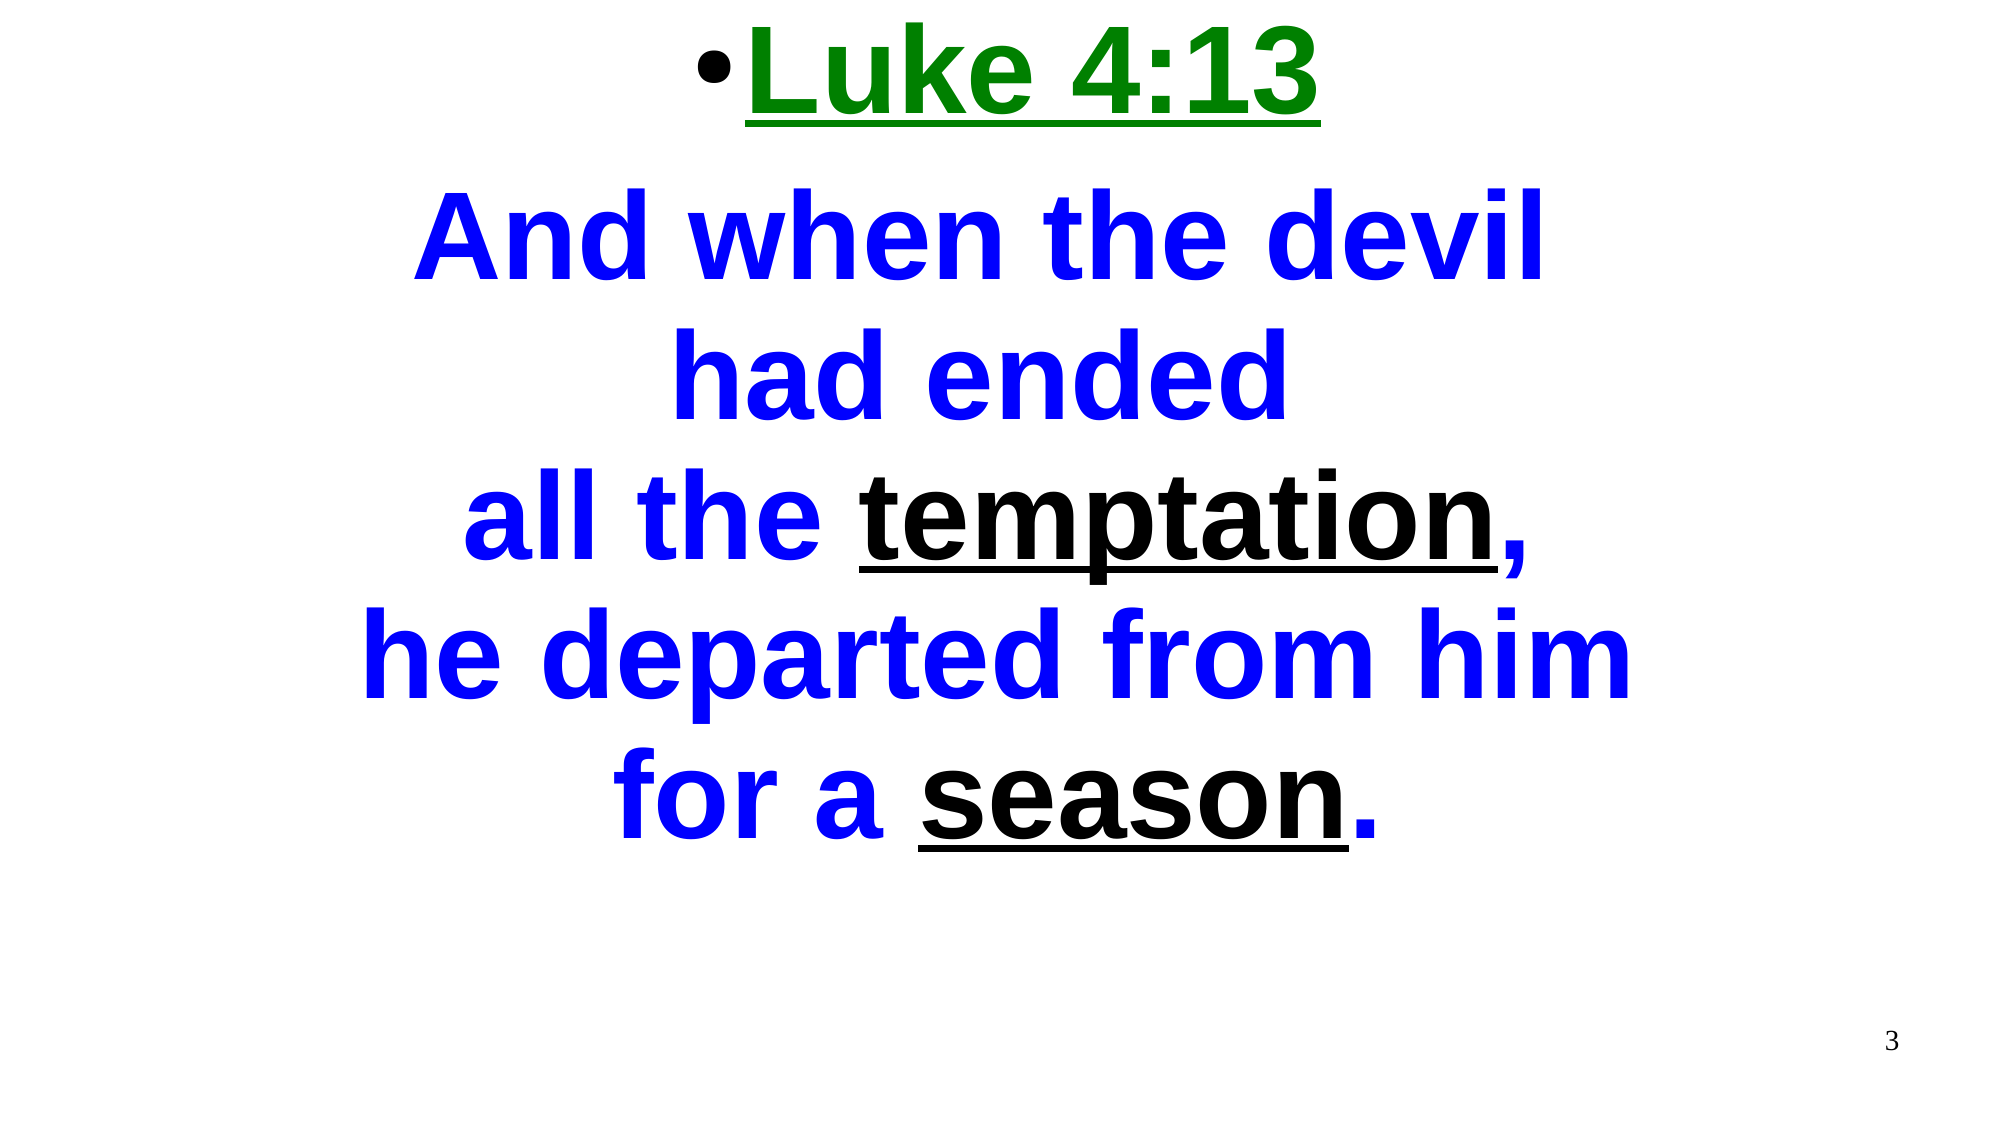

# Luke 4:13
And when the devil
had ended
all the temptation,
 he departed from him
for a season.
3